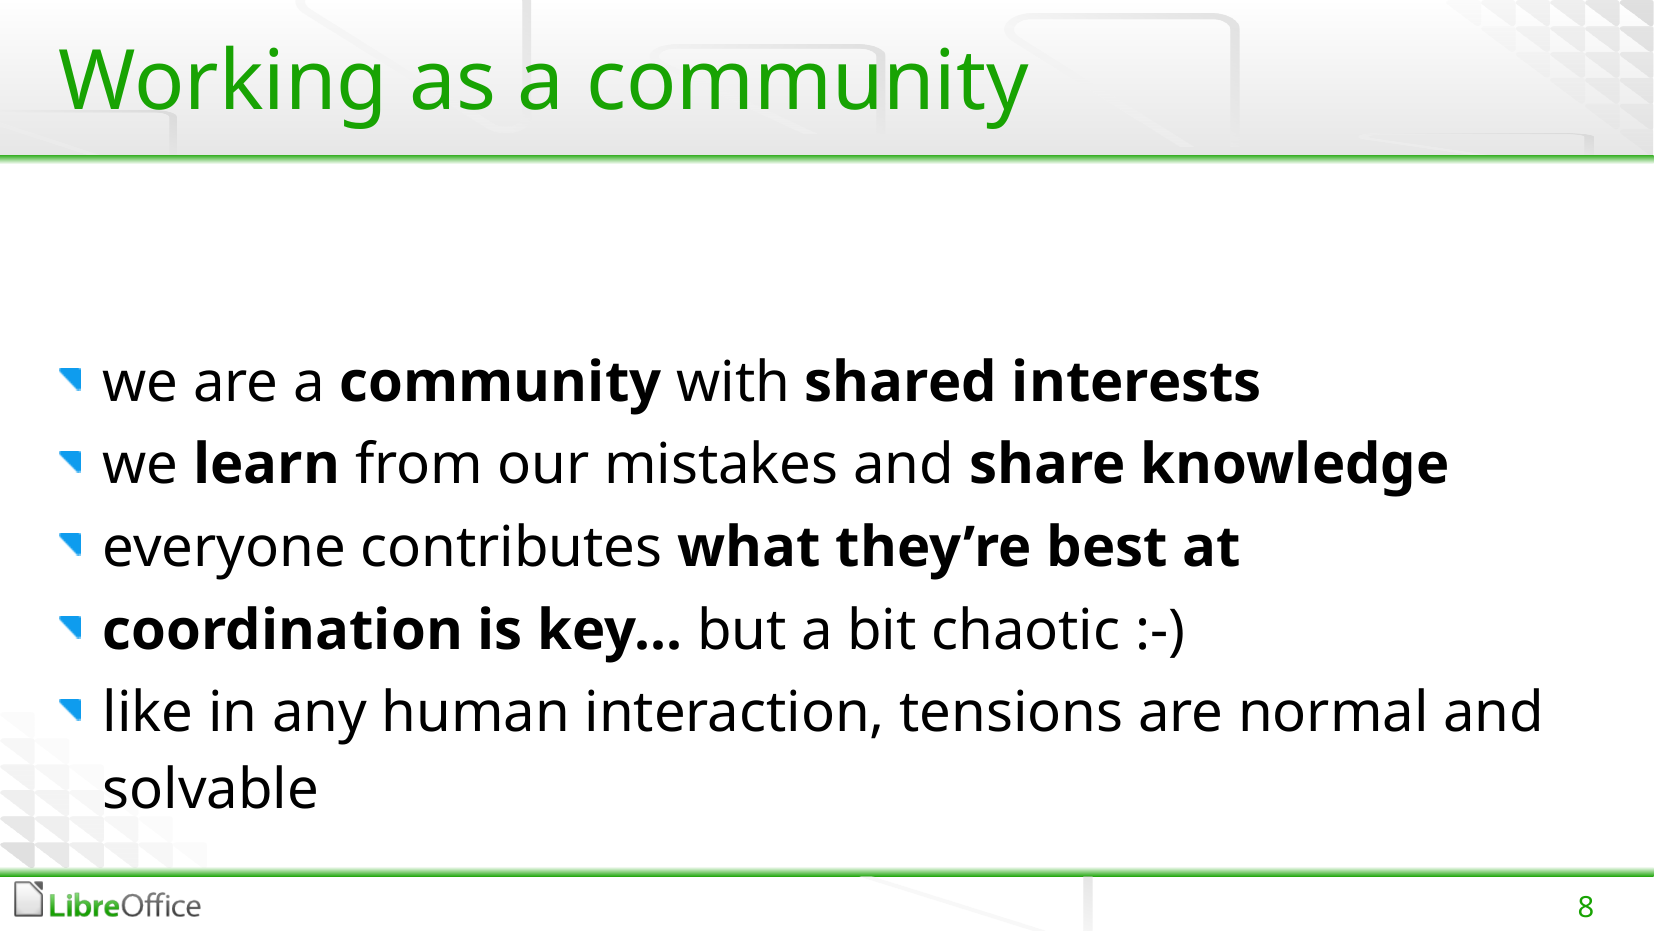

# Working as a community
we are a community with shared interests
we learn from our mistakes and share knowledge
everyone contributes what they’re best at
coordination is key... but a bit chaotic :-)
like in any human interaction, tensions are normal and solvable
8